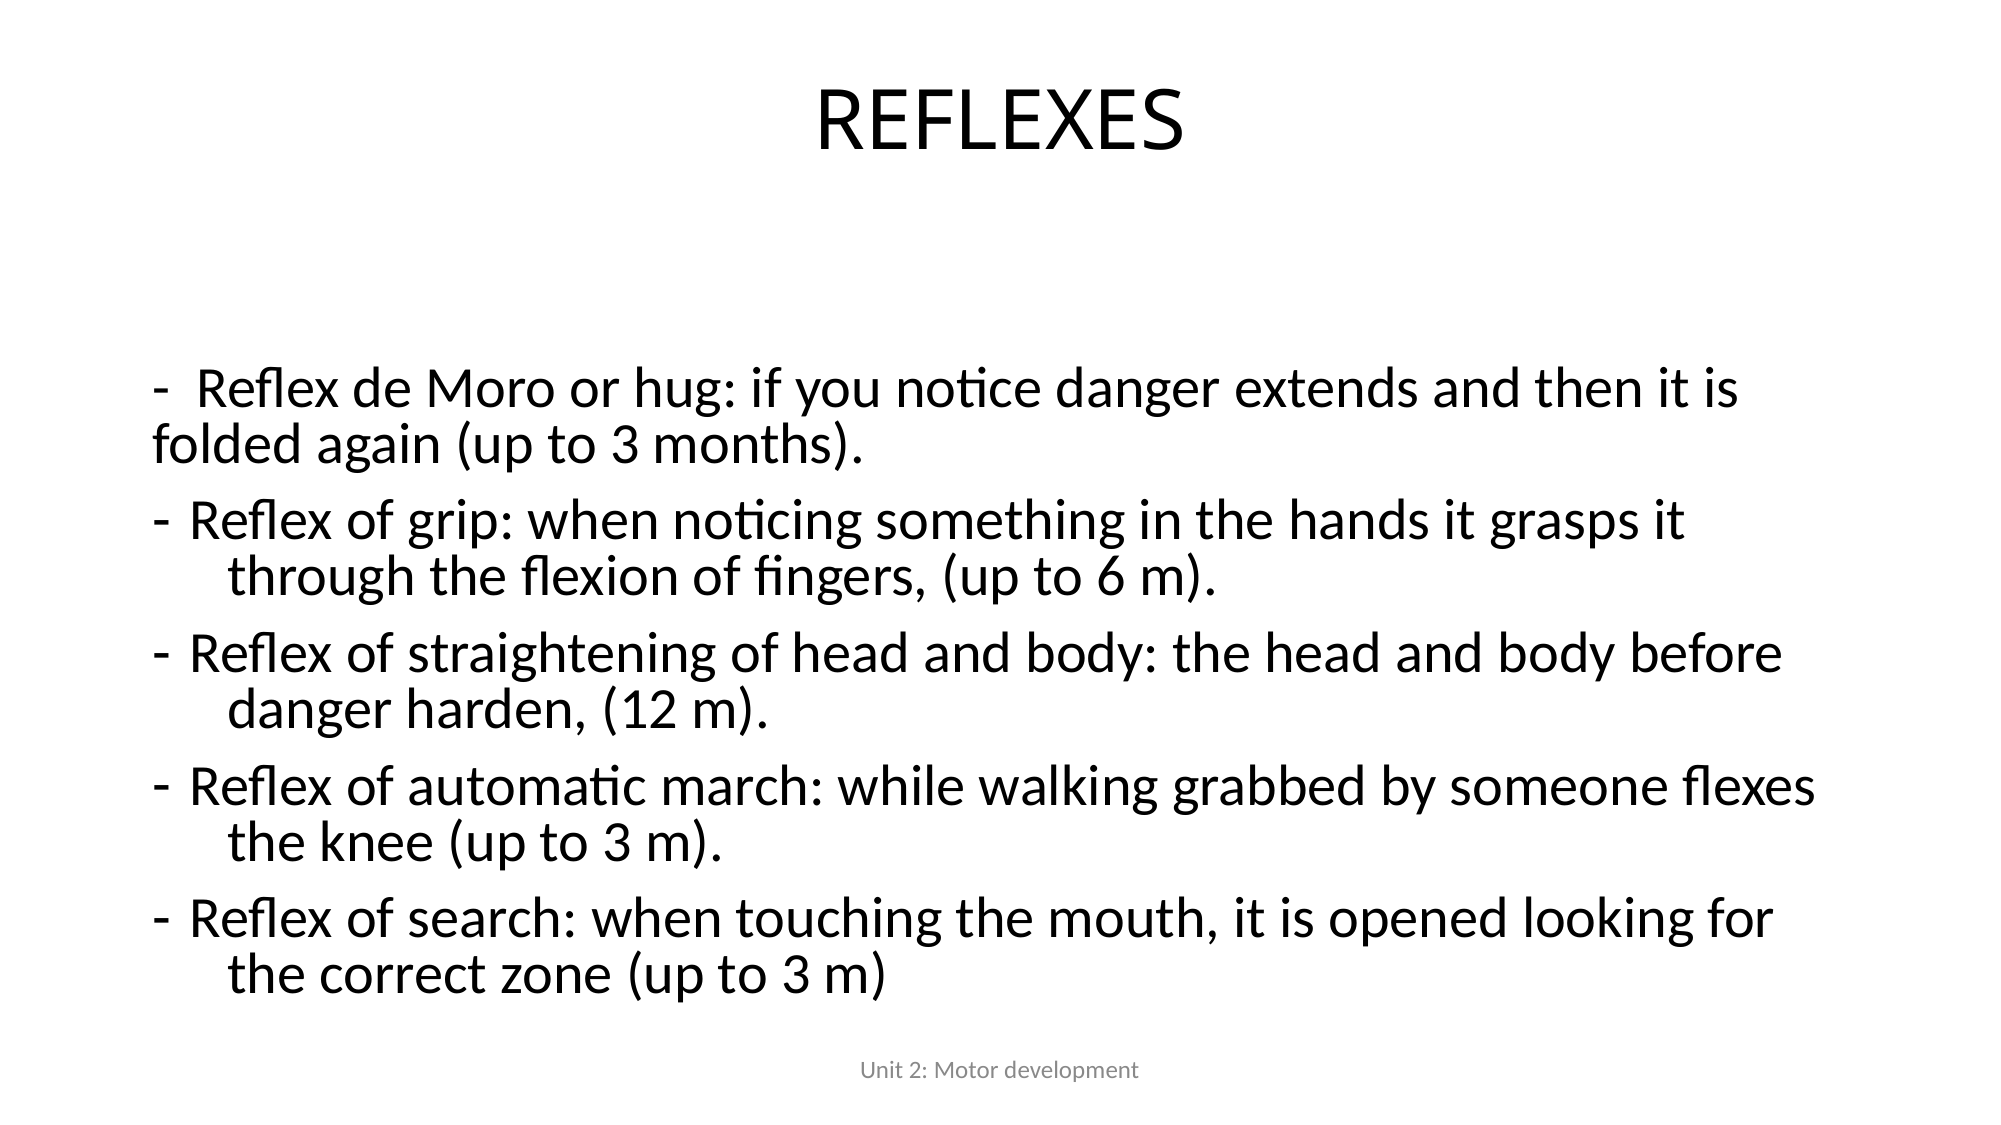

# REFLEXES
- Reflex de Moro or hug: if you notice danger extends and then it is folded again (up to 3 months).
Reflex of grip: when noticing something in the hands it grasps it through the flexion of fingers, (up to 6 m).
Reflex of straightening of head and body: the head and body before danger harden, (12 m).
Reflex of automatic march: while walking grabbed by someone flexes the knee (up to 3 m).
Reflex of search: when touching the mouth, it is opened looking for the correct zone (up to 3 m)
Unit 2: Motor development